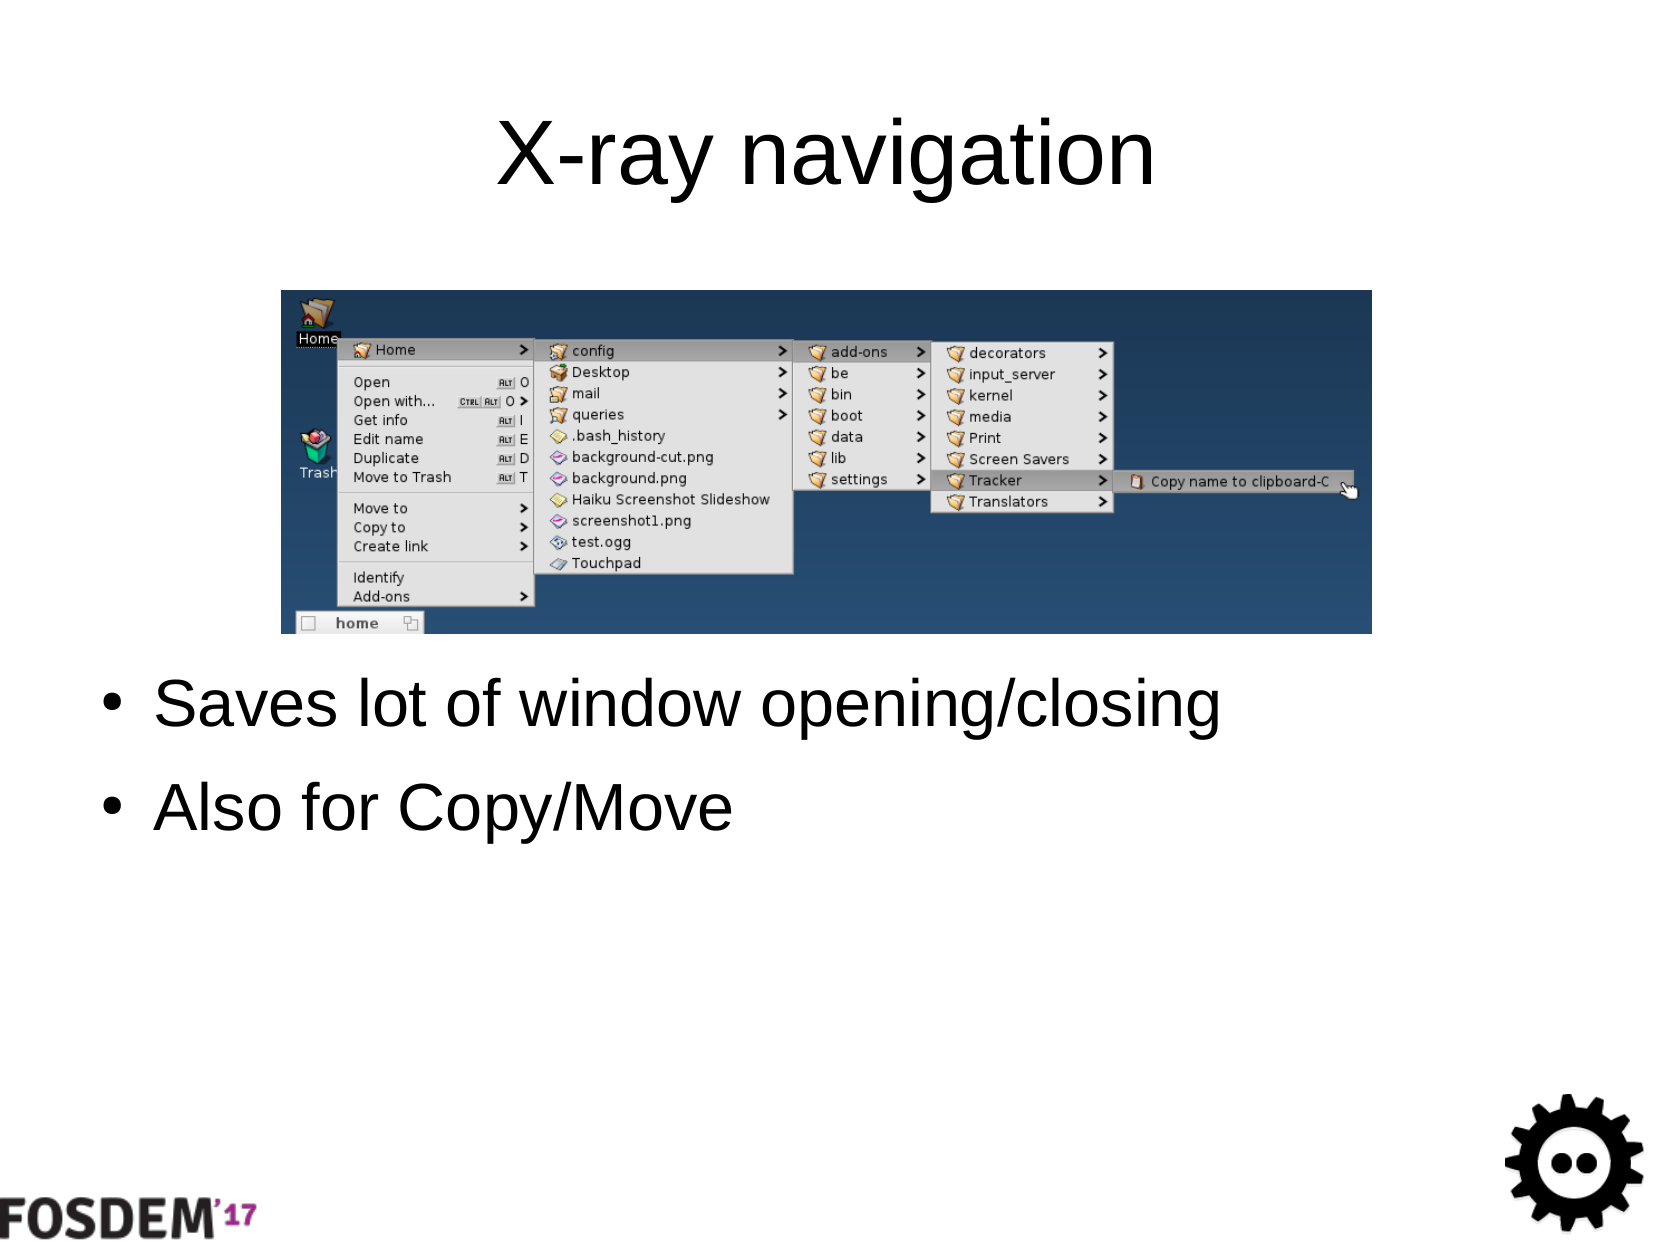

# X-ray navigation
Saves lot of window opening/closing
Also for Copy/Move